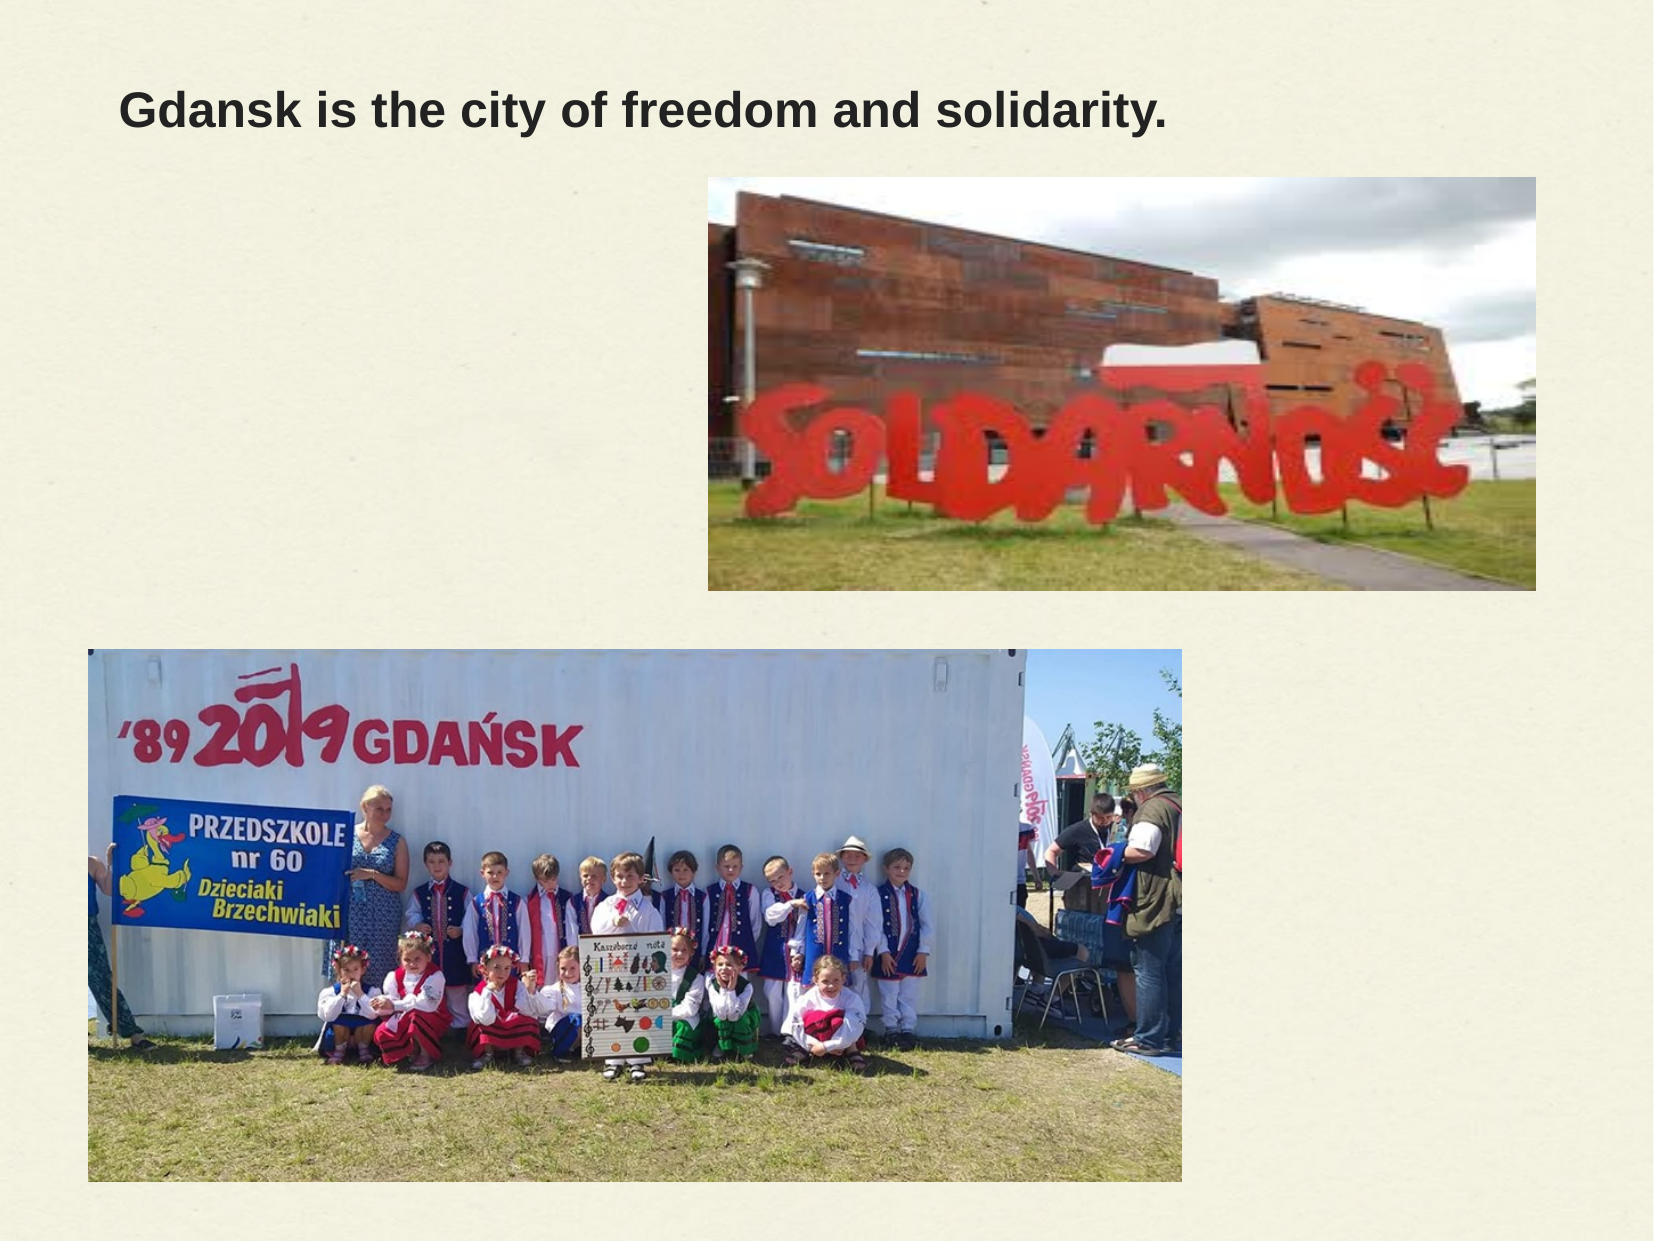

# Gdansk is the city of freedom and solidarity.